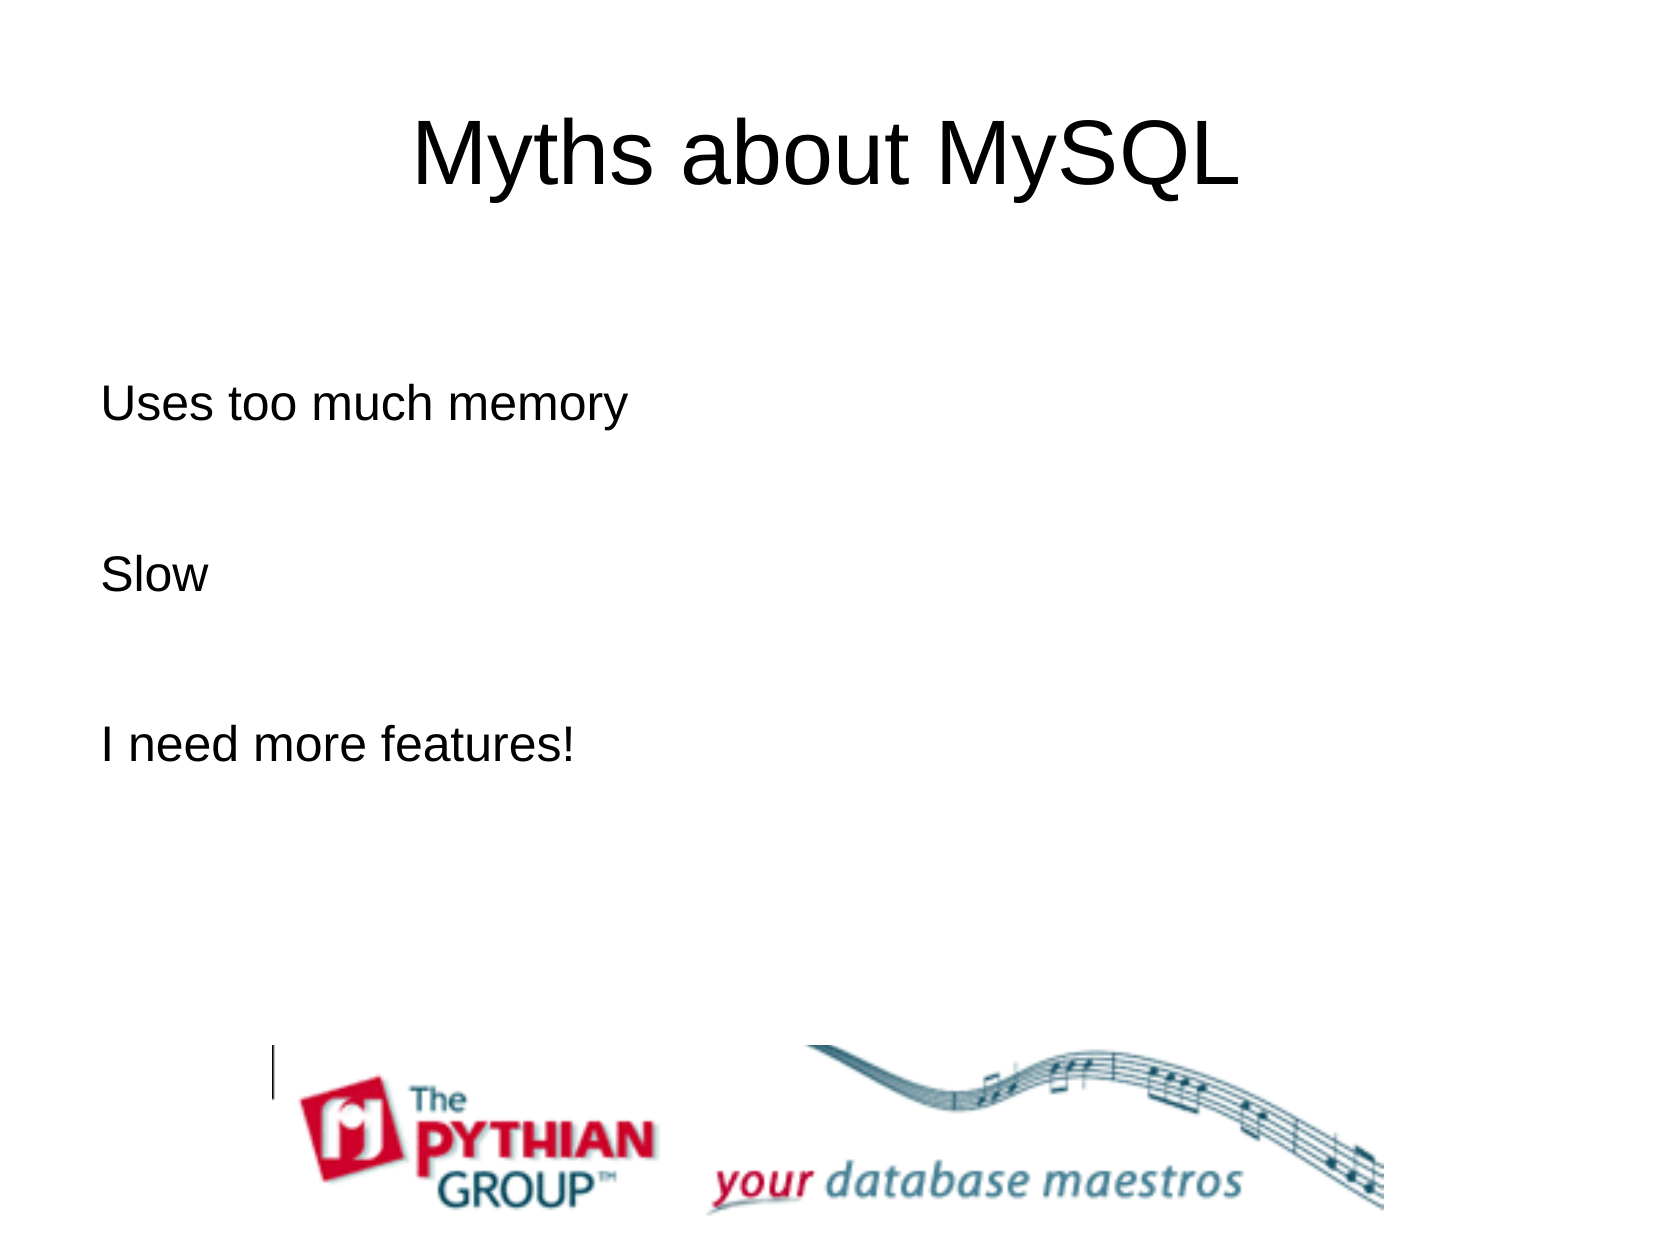

# Myths about MySQL
Uses too much memory
Slow
I need more features!